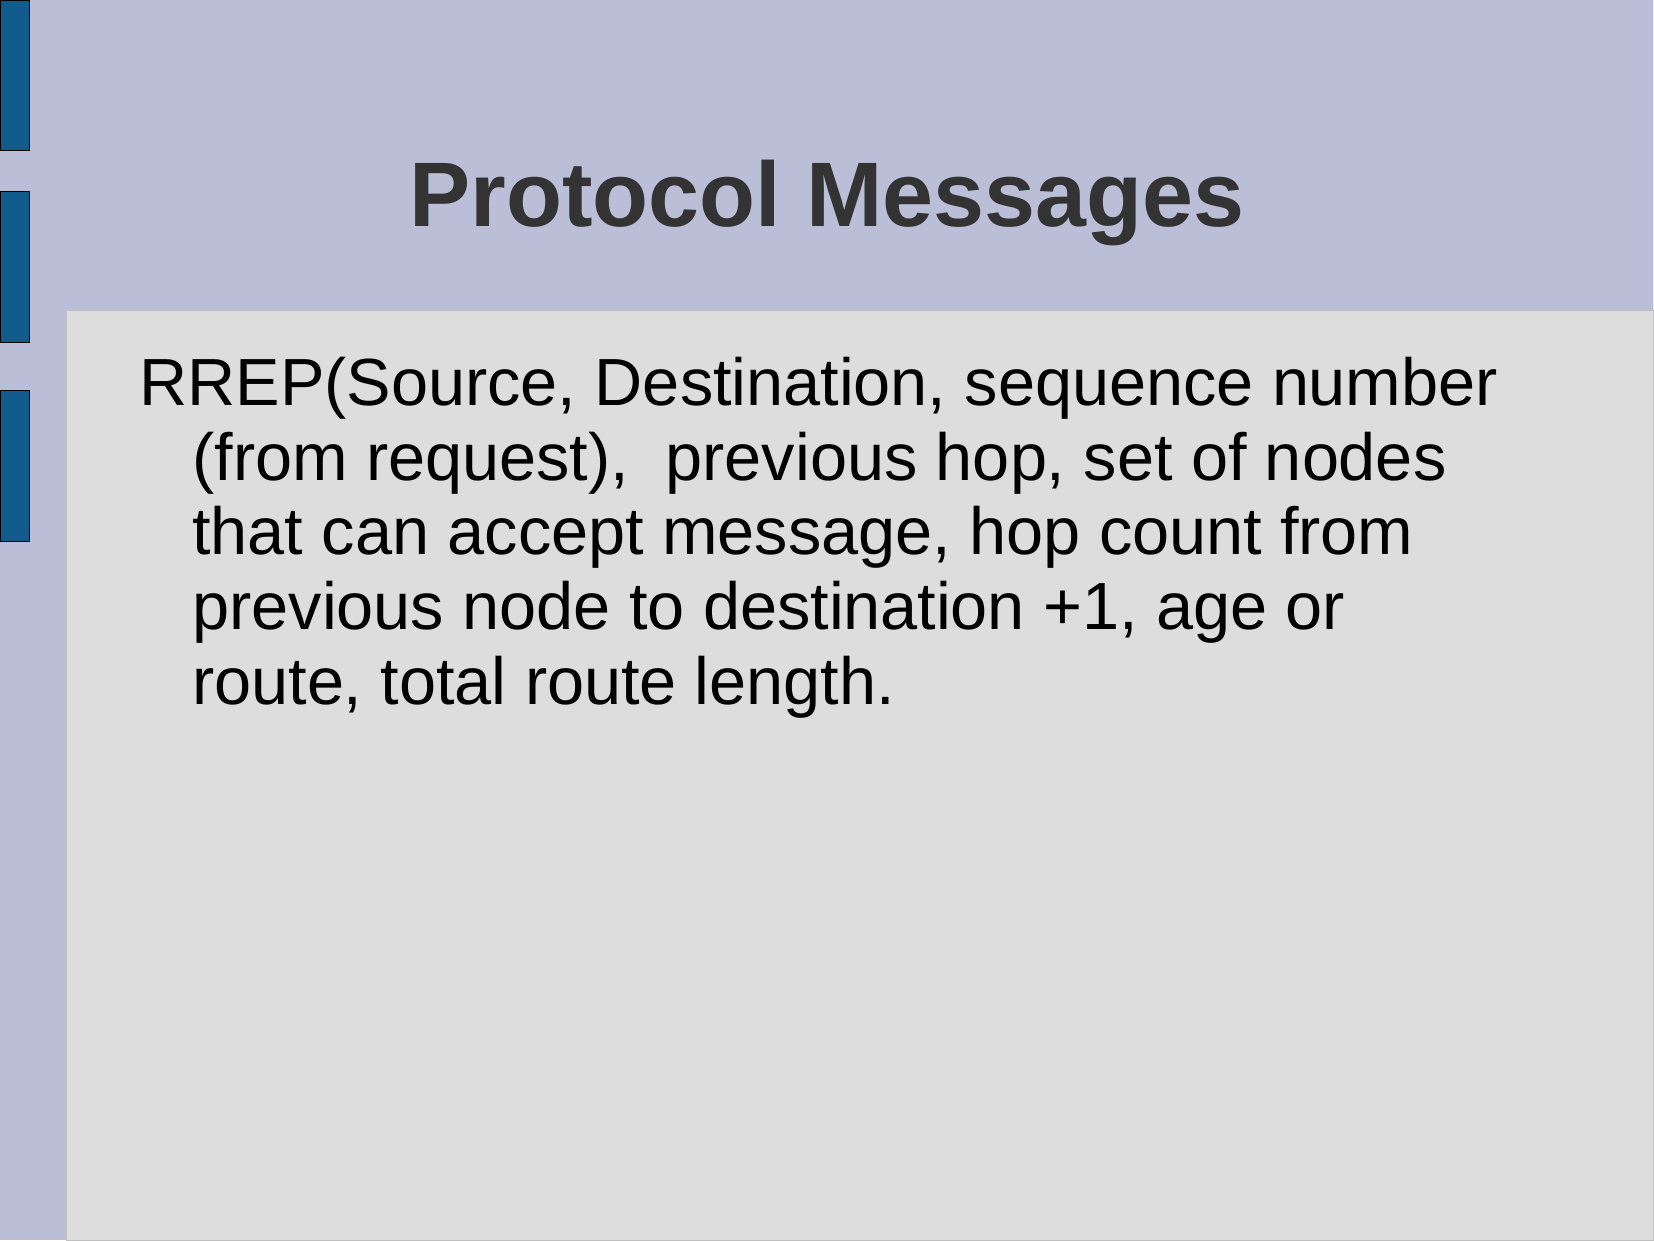

# Protocol Messages
RREP(Source, Destination, sequence number (from request), previous hop, set of nodes that can accept message, hop count from previous node to destination +1, age or route, total route length.